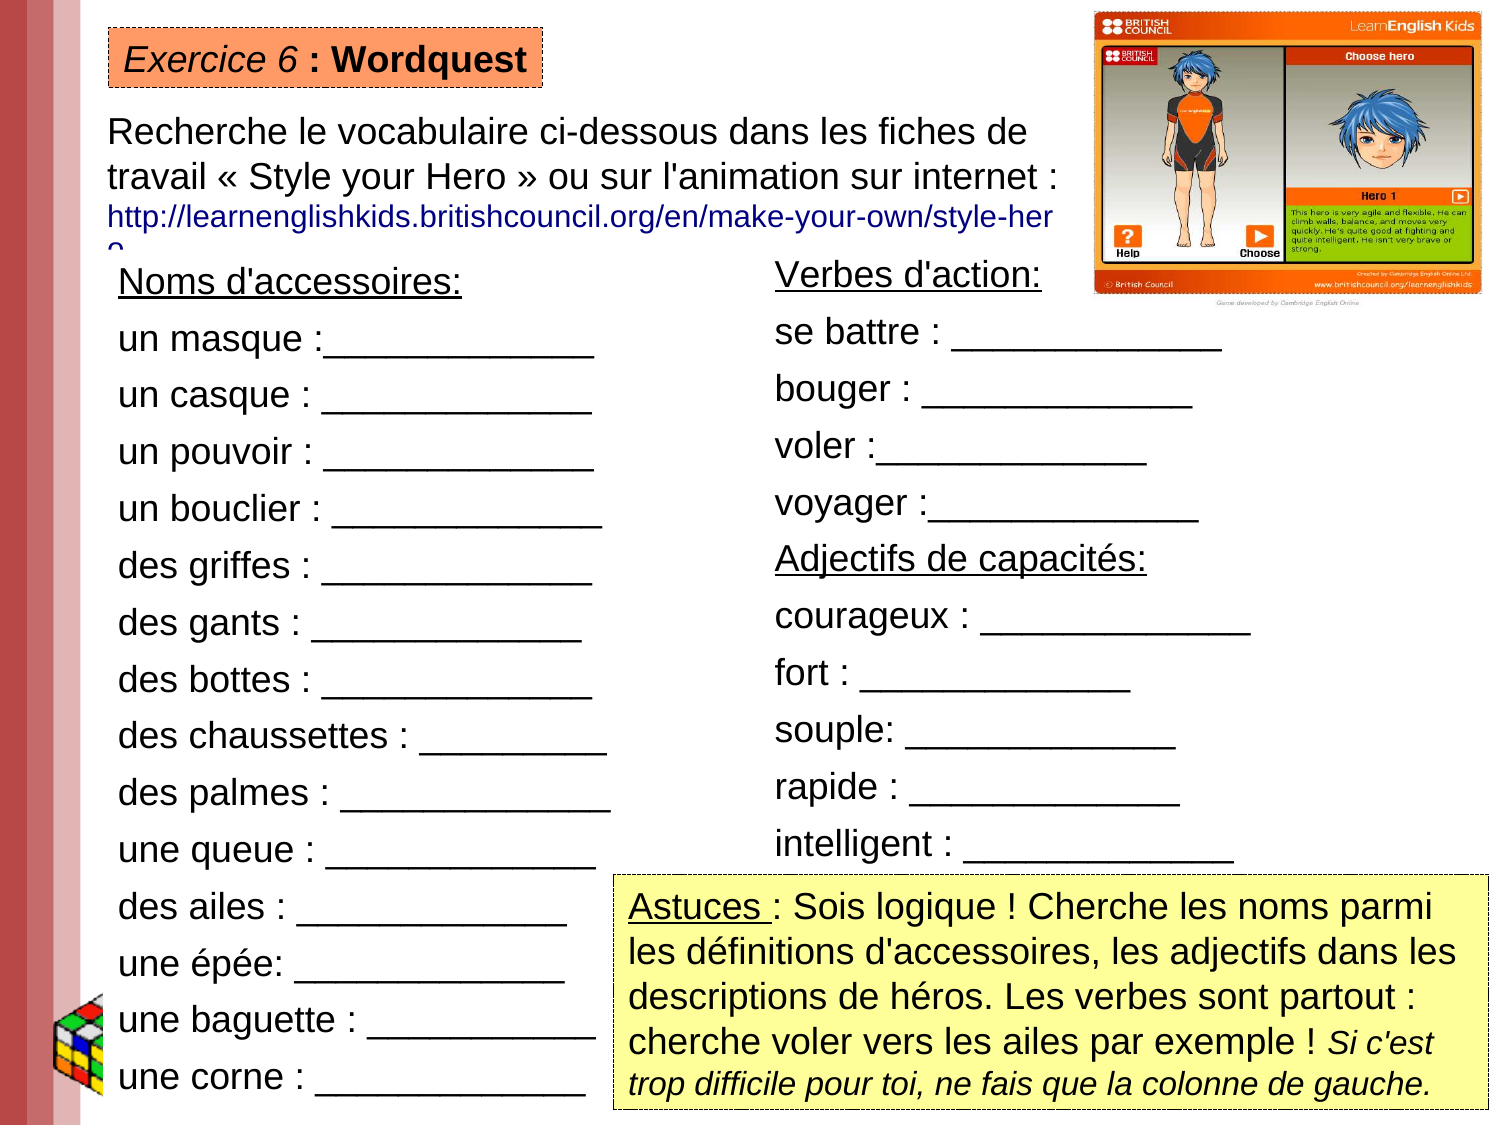

Exercice 6 : Wordquest
Recherche le vocabulaire ci-dessous dans les fiches de travail « Style your Hero » ou sur l'animation sur internet : http://learnenglishkids.britishcouncil.org/en/make-your-own/style-hero
Verbes d'action:
se battre : _____________
bouger : _____________
voler :_____________
voyager :_____________
Adjectifs de capacités:
courageux : _____________
fort : _____________
souple: _____________
rapide : _____________
intelligent : _____________
Noms d'accessoires:
un masque :_____________
un casque : _____________
un pouvoir : _____________
un bouclier : _____________
des griffes : _____________
des gants : _____________
des bottes : _____________
des chaussettes : _________
des palmes : _____________
une queue : _____________
des ailes : _____________
une épée: _____________
une baguette : ___________
une corne : _____________
 fight
 move
 fly
travel
a mask
a helmet
a power
a shield
claws
gloves
boots
socks
flippers
a tail
wings
a sword
a wand
a horn
brave
strong
flexible
fast
clever/intelligent
Astuces : Sois logique ! Cherche les noms parmi les définitions d'accessoires, les adjectifs dans les descriptions de héros. Les verbes sont partout : cherche voler vers les ailes par exemple ! Si c'est trop difficile pour toi, ne fais que la colonne de gauche.